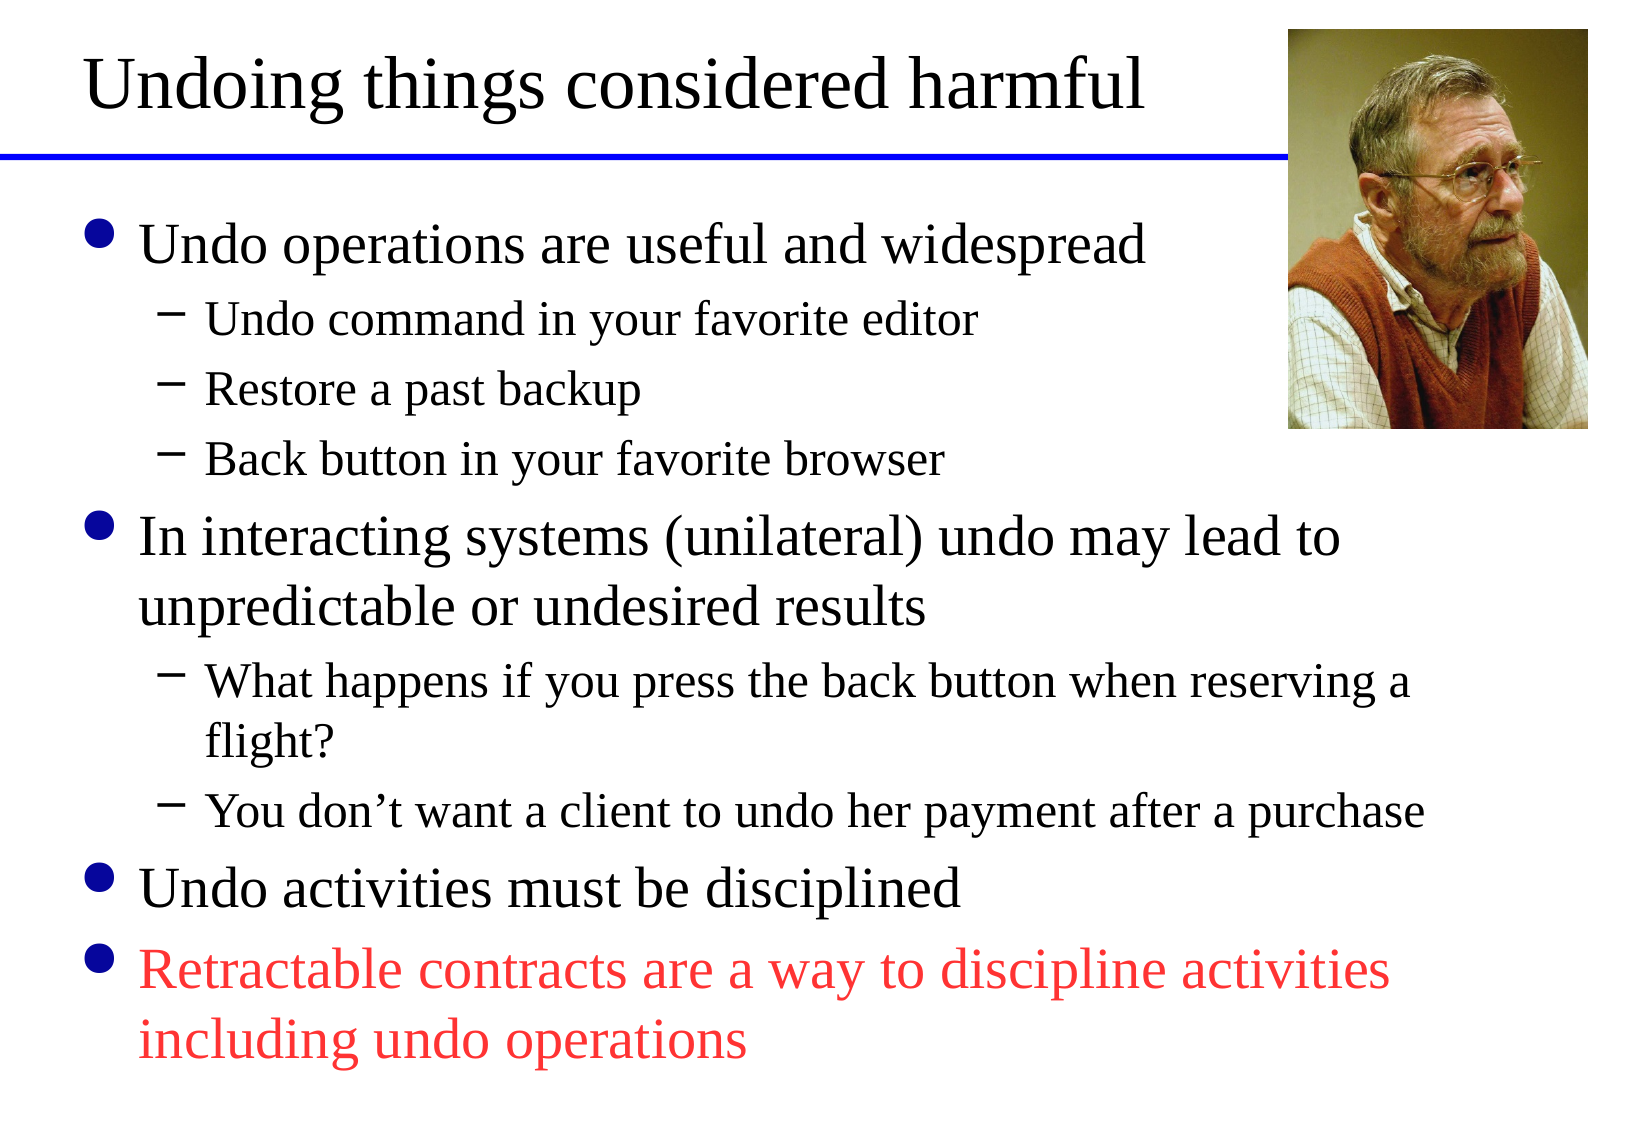

# Undoing things considered harmful
Undo operations are useful and widespread
Undo command in your favorite editor
Restore a past backup
Back button in your favorite browser
In interacting systems (unilateral) undo may lead to unpredictable or undesired results
What happens if you press the back button when reserving a flight?
You don’t want a client to undo her payment after a purchase
Undo activities must be disciplined
Retractable contracts are a way to discipline activities including undo operations